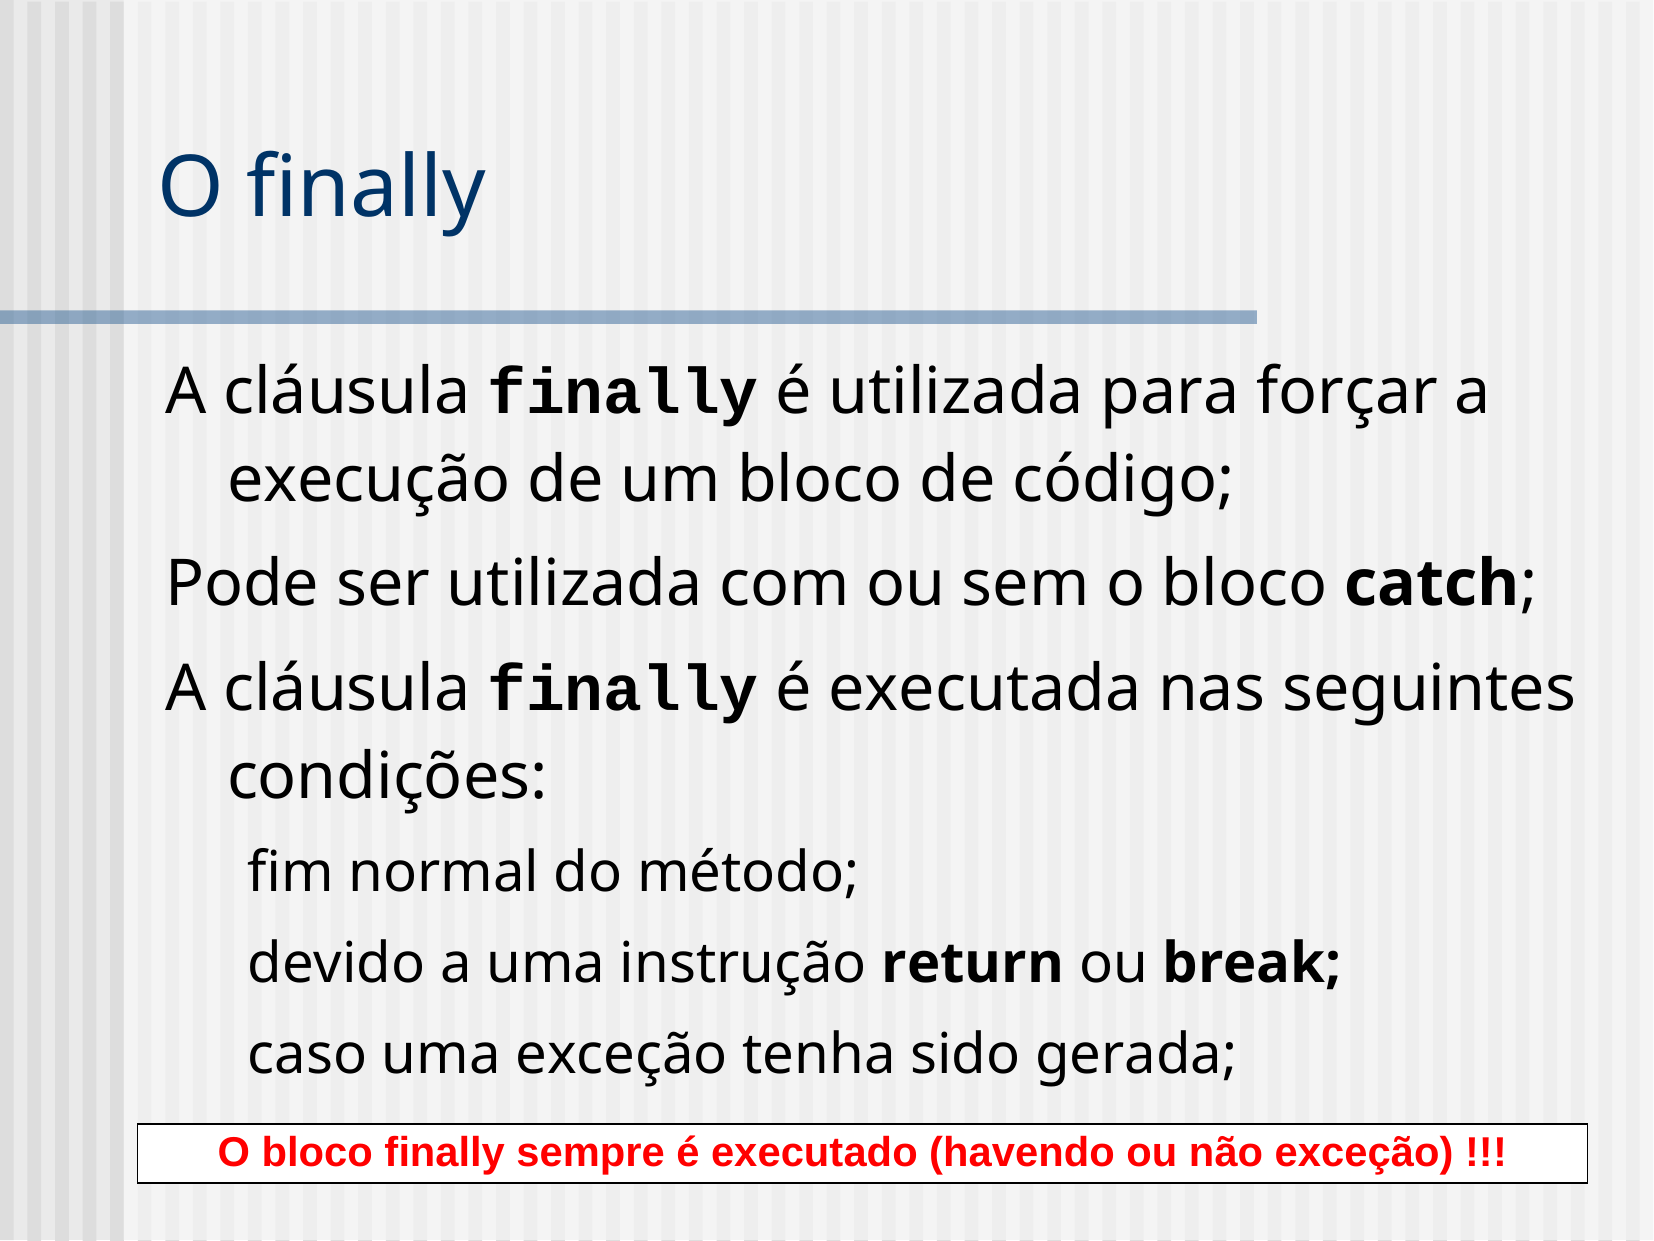

# O finally
A cláusula finally é utilizada para forçar a execução de um bloco de código;
Pode ser utilizada com ou sem o bloco catch;
A cláusula finally é executada nas seguintes condições:
fim normal do método;
devido a uma instrução return ou break;
caso uma exceção tenha sido gerada;
O bloco finally sempre é executado (havendo ou não exceção) !!!